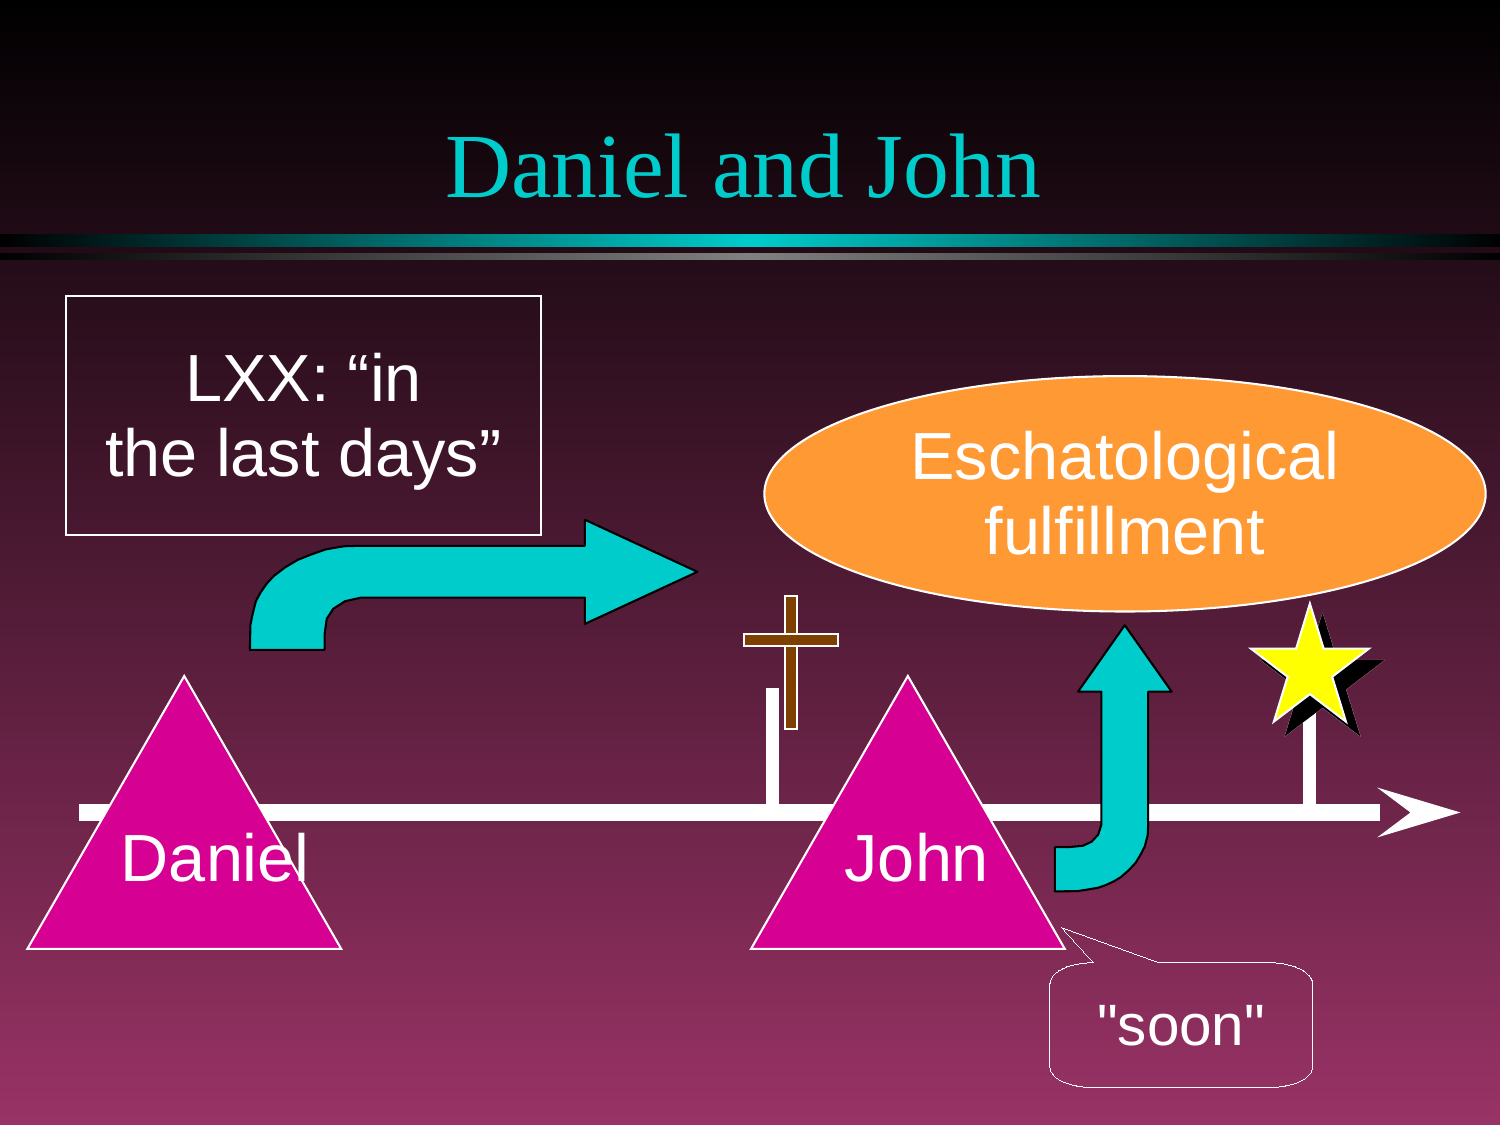

# Daniel and John
LXX: “in
the last days”
Eschatological
fulfillment
Daniel
John
"soon"